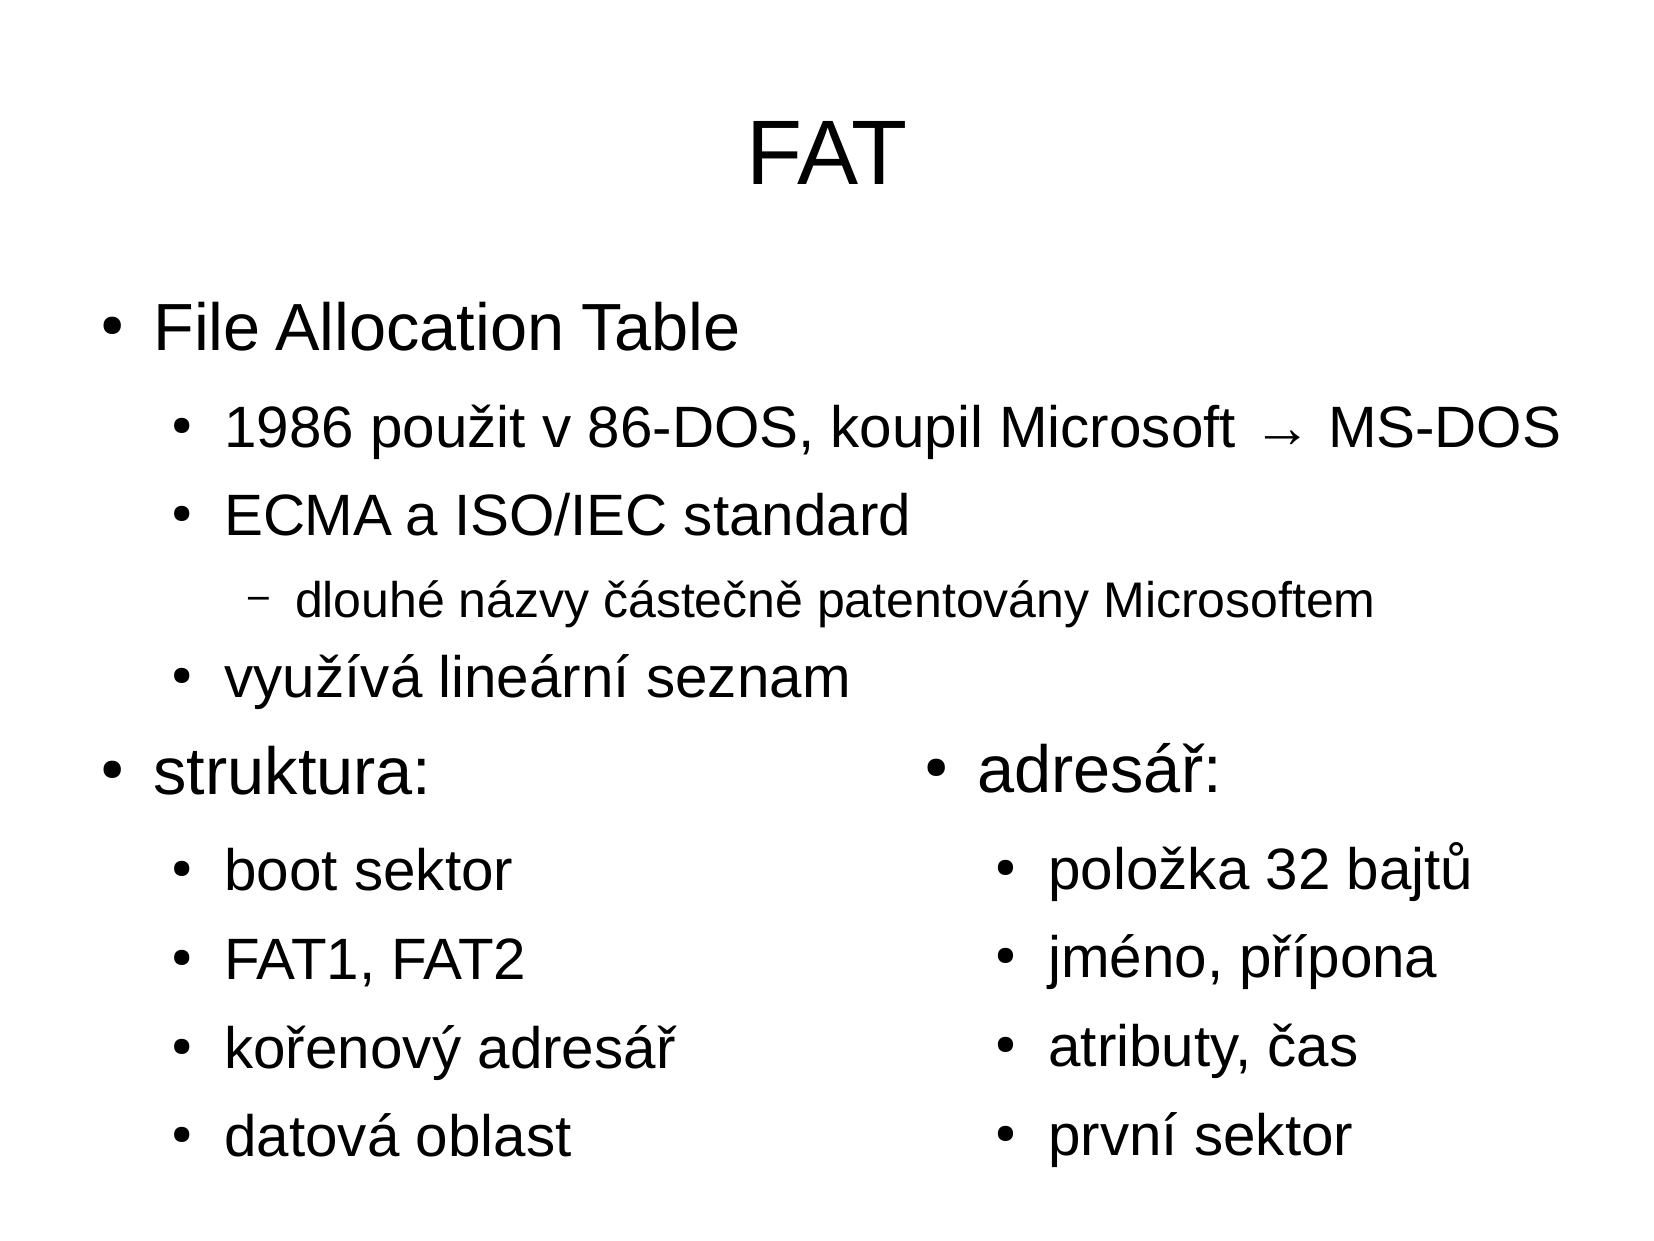

# FAT
File Allocation Table
1986 použit v 86-DOS, koupil Microsoft → MS-DOS
ECMA a ISO/IEC standard
dlouhé názvy částečně patentovány Microsoftem
využívá lineární seznam
struktura:
boot sektor
FAT1, FAT2
kořenový adresář
datová oblast
adresář:
položka 32 bajtů
jméno, přípona
atributy, čas
první sektor